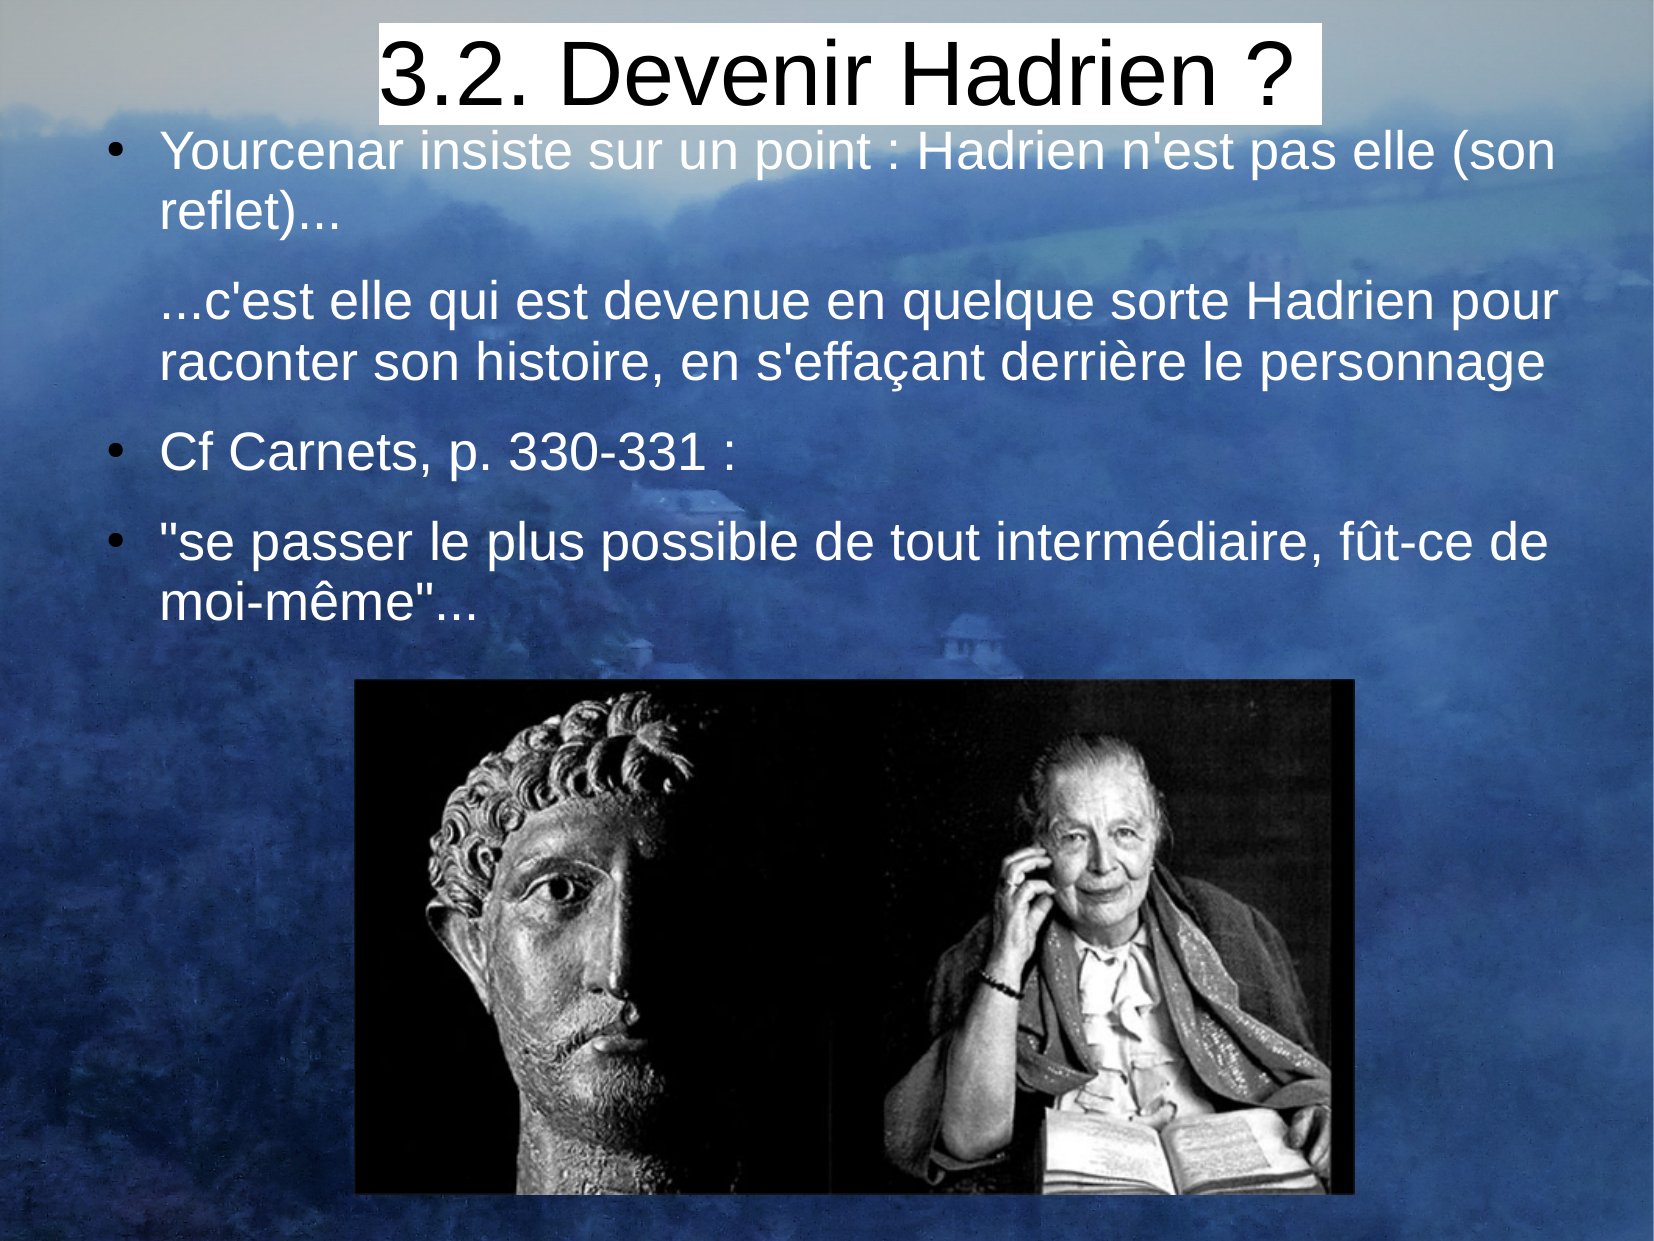

# 3.2. Devenir Hadrien ?
Yourcenar insiste sur un point : Hadrien n'est pas elle (son reflet)...
...c'est elle qui est devenue en quelque sorte Hadrien pour raconter son histoire, en s'effaçant derrière le personnage
Cf Carnets, p. 330-331 :
"se passer le plus possible de tout intermédiaire, fût-ce de moi-même"...